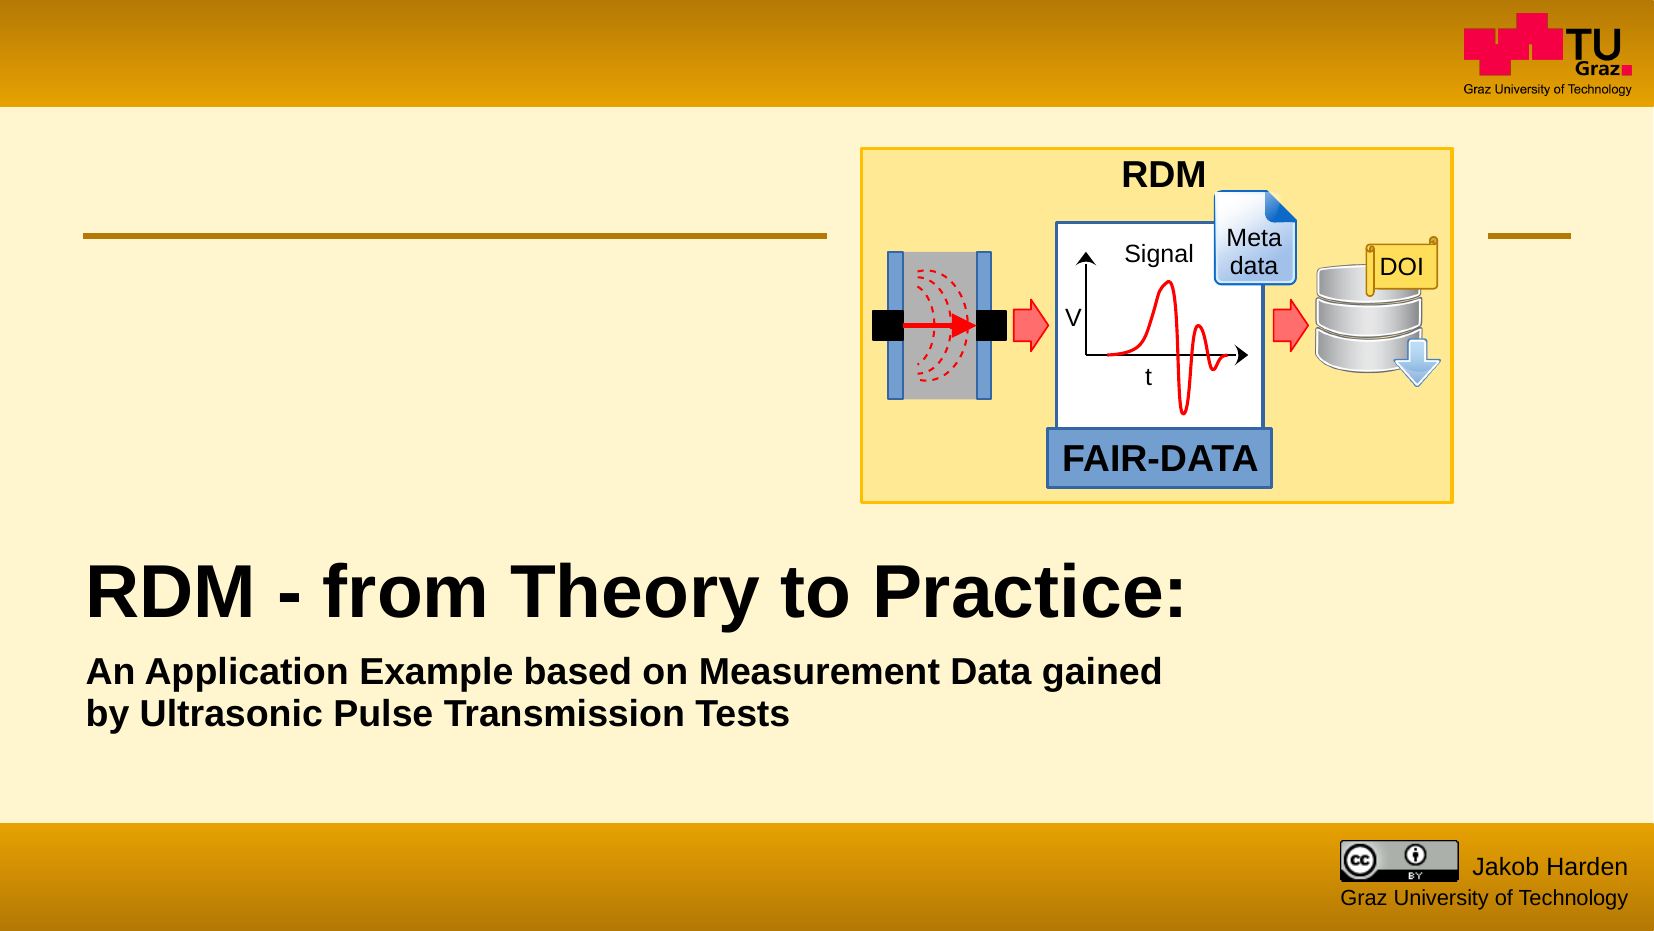

#
RDM - from Theory to Practice:
An Application Example based on Measurement Data gained by Ultrasonic Pulse Transmission Tests